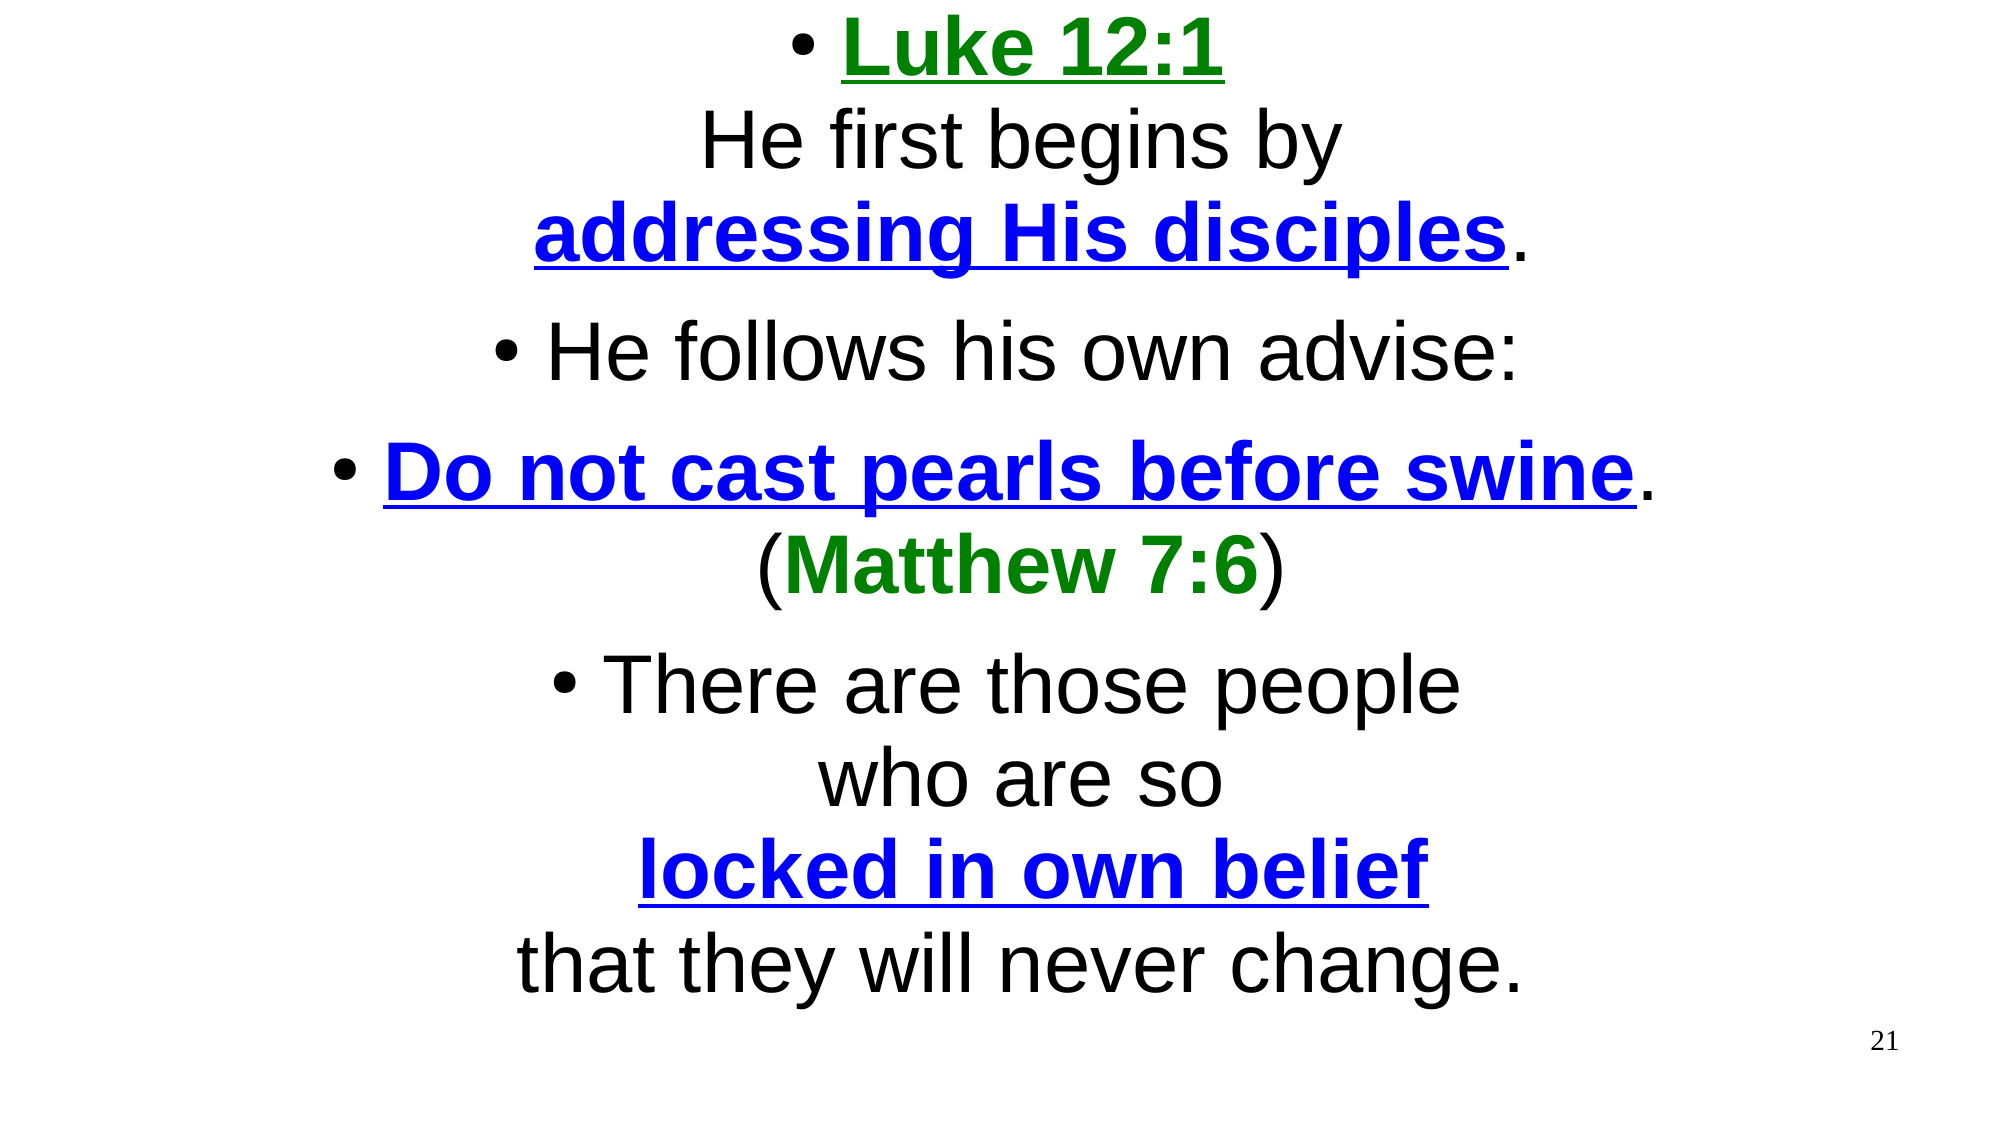

# Luke 12:1 He first begins by addressing His disciples.
He follows his own advise:
Do not cast pearls before swine. 
(Matthew 7:6)
There are those people
who are so
locked in own belief
that they will never change.
21